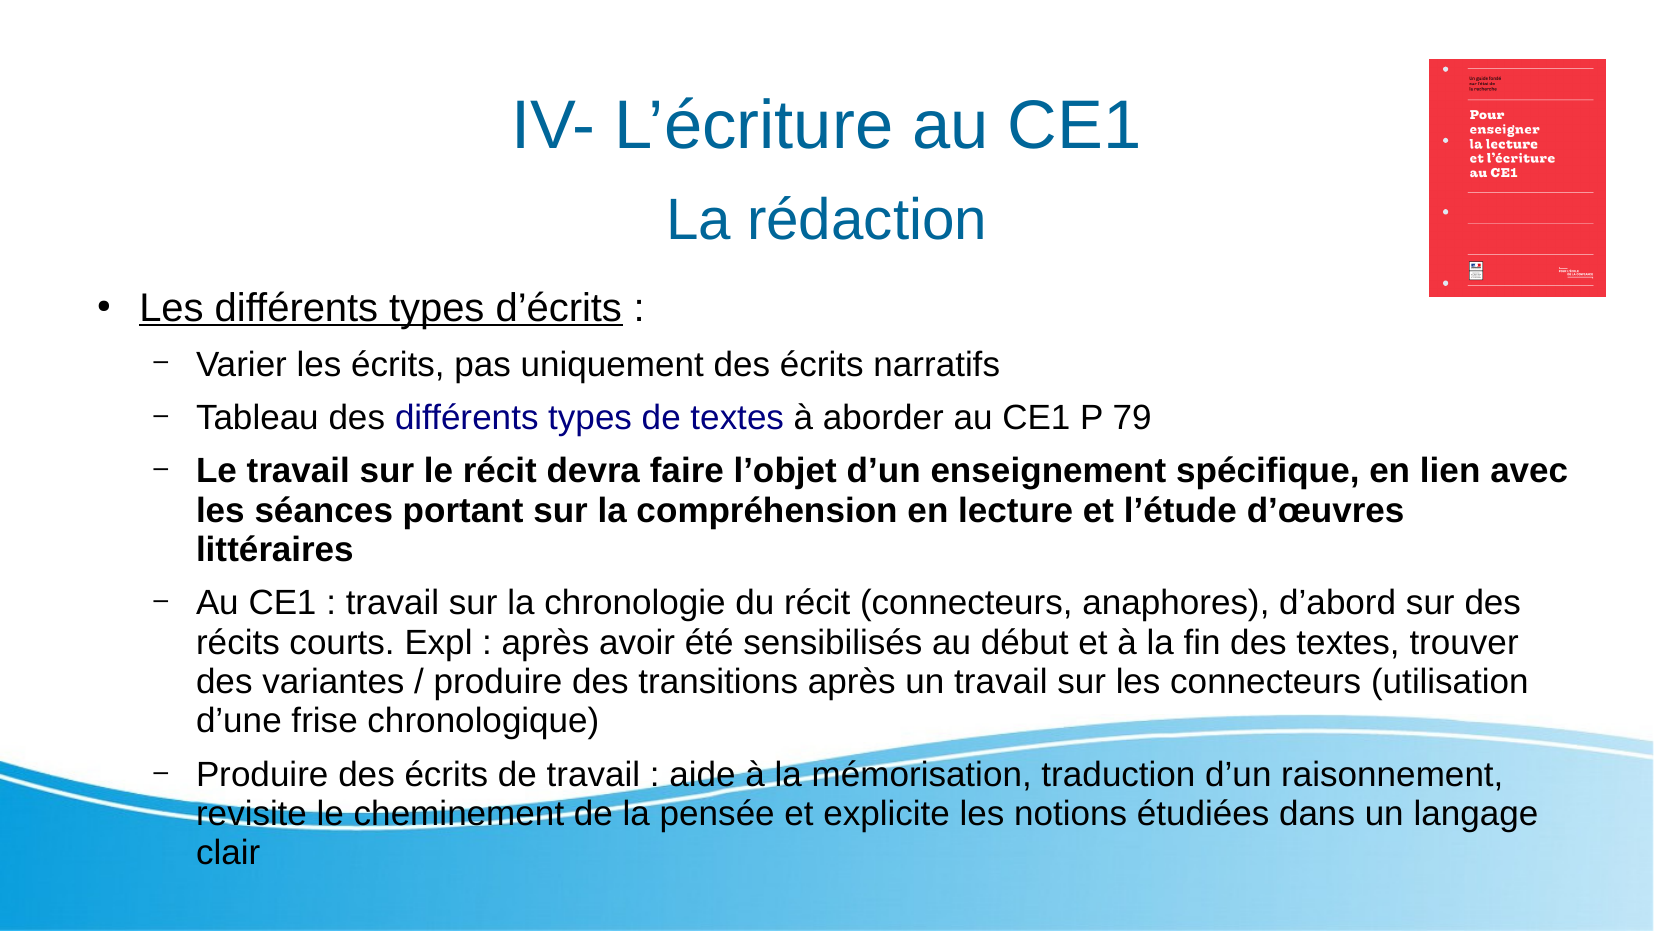

# IV- L’écriture au CE1
La rédaction
Les différents types d’écrits :
Varier les écrits, pas uniquement des écrits narratifs
Tableau des différents types de textes à aborder au CE1 P 79
Le travail sur le récit devra faire l’objet d’un enseignement spécifique, en lien avec les séances portant sur la compréhension en lecture et l’étude d’œuvres littéraires
Au CE1 : travail sur la chronologie du récit (connecteurs, anaphores), d’abord sur des récits courts. Expl : après avoir été sensibilisés au début et à la fin des textes, trouver des variantes / produire des transitions après un travail sur les connecteurs (utilisation d’une frise chronologique)
Produire des écrits de travail : aide à la mémorisation, traduction d’un raisonnement, revisite le cheminement de la pensée et explicite les notions étudiées dans un langage clair